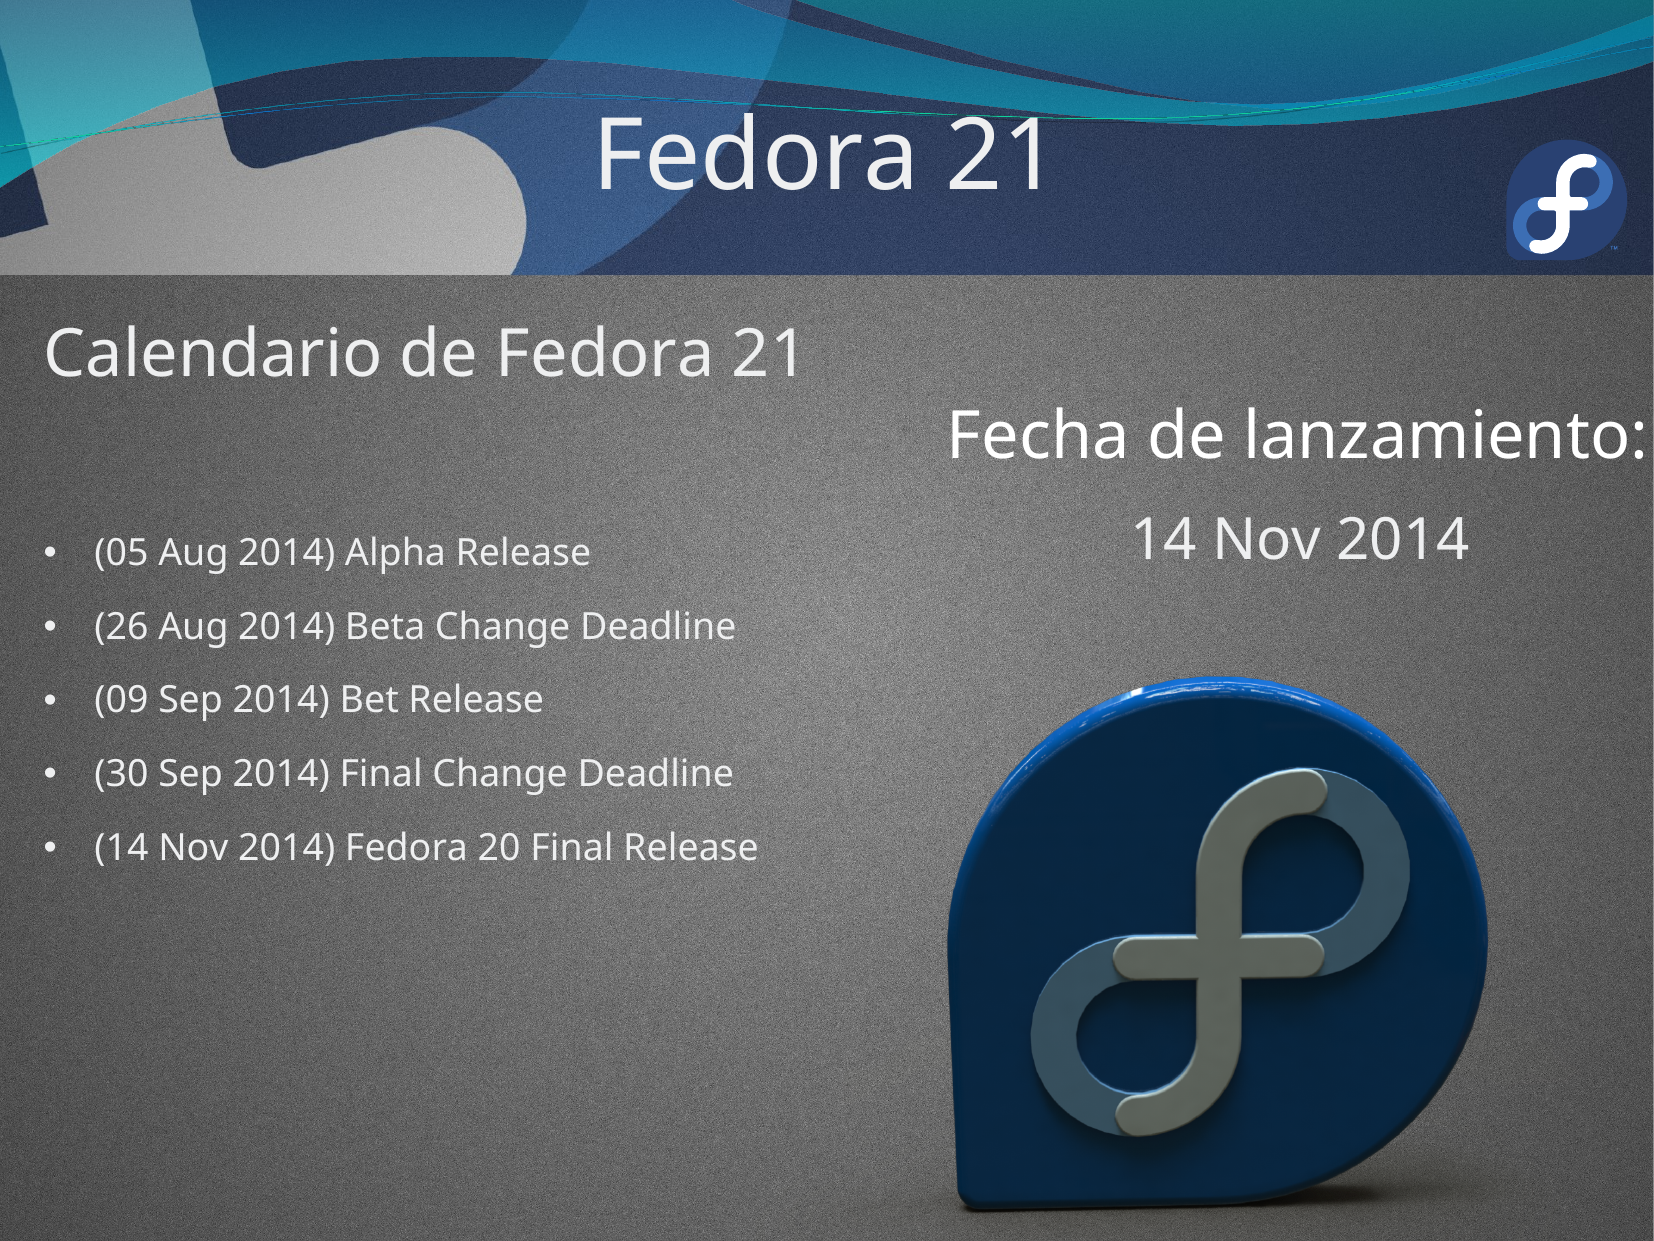

Fedora 21
Calendario de Fedora 21
(05 Aug 2014) Alpha Release
(26 Aug 2014) Beta Change Deadline
(09 Sep 2014) Bet Release
(30 Sep 2014) Final Change Deadline
(14 Nov 2014) Fedora 20 Final Release
Fecha de lanzamiento:
14 Nov 2014